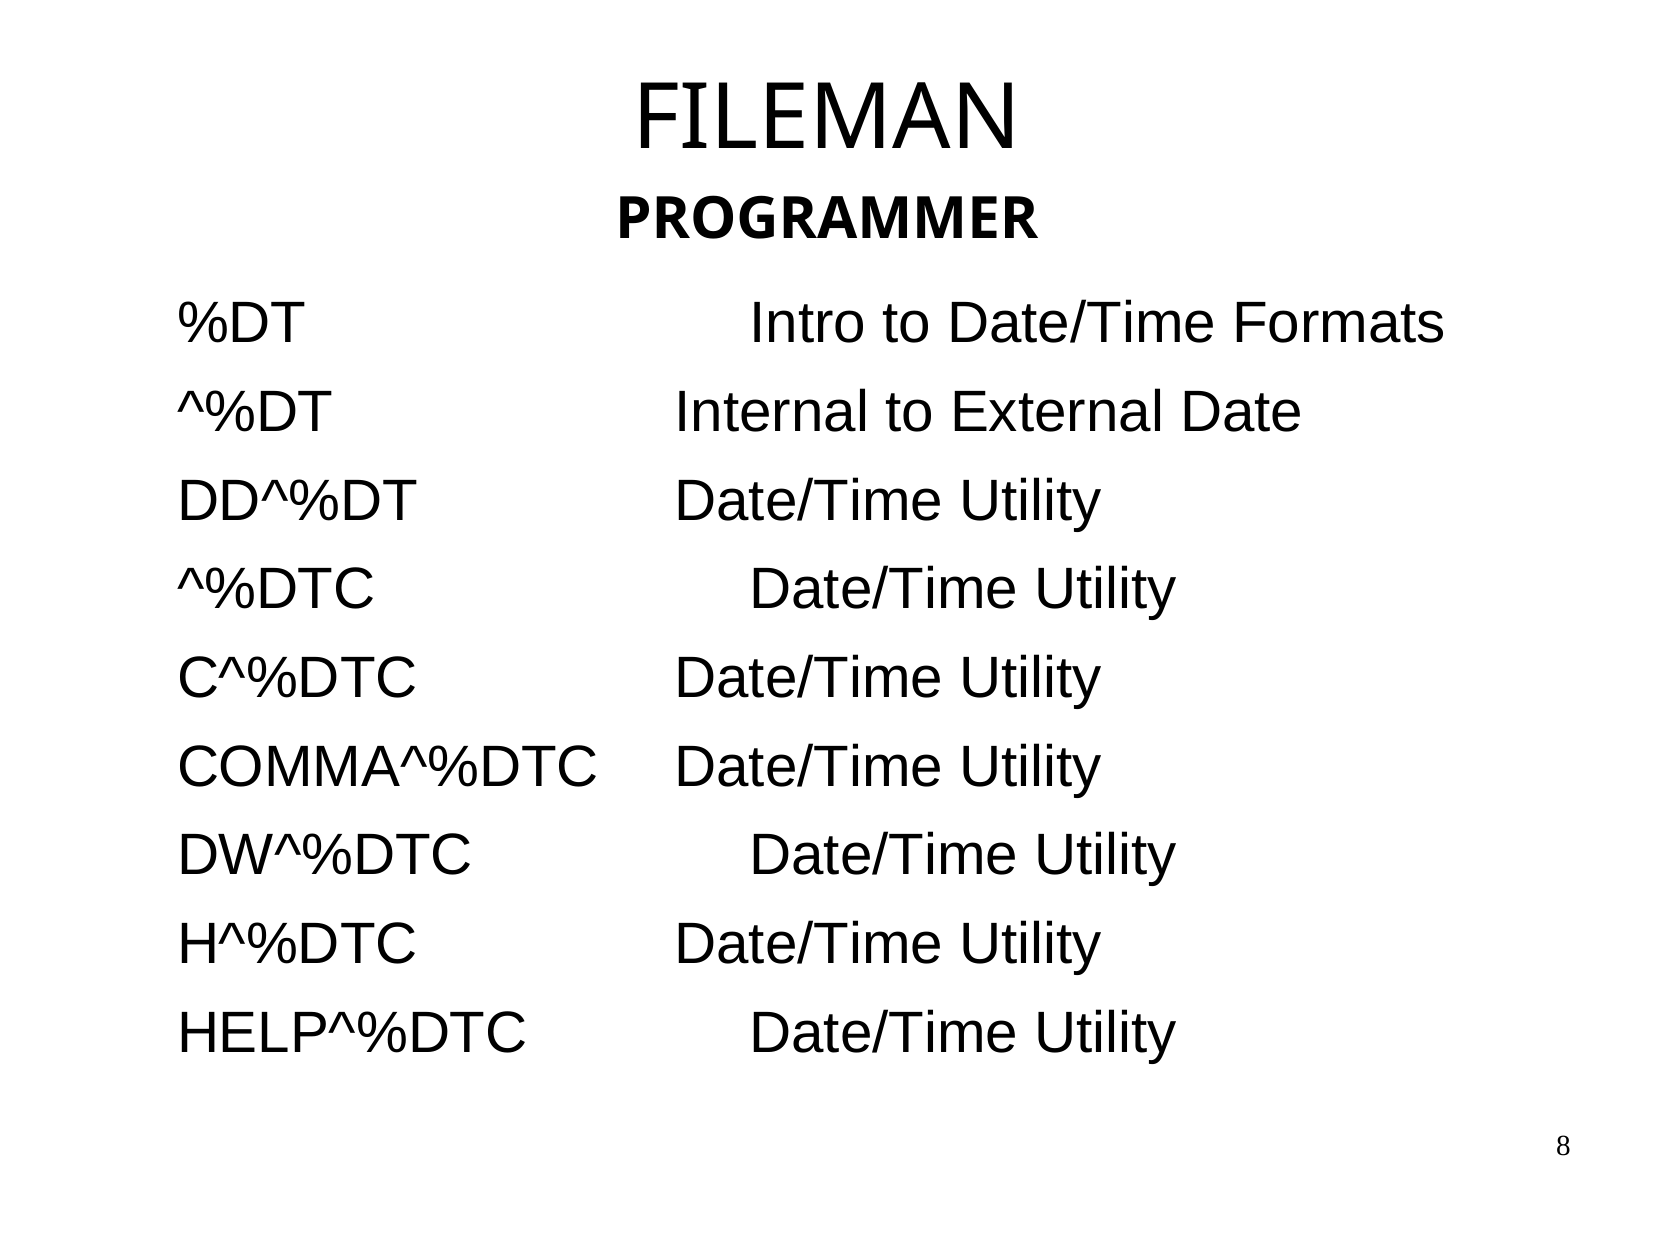

# FILEMAN PROGRAMMER
%DT						Intro to Date/Time Formats
^%DT					Internal to External Date
DD^%DT				Date/Time Utility
^%DTC					Date/Time Utility
C^%DTC				Date/Time Utility
COMMA^%DTC		Date/Time Utility
DW^%DTC				Date/Time Utility
H^%DTC				Date/Time Utility
HELP^%DTC			Date/Time Utility
8